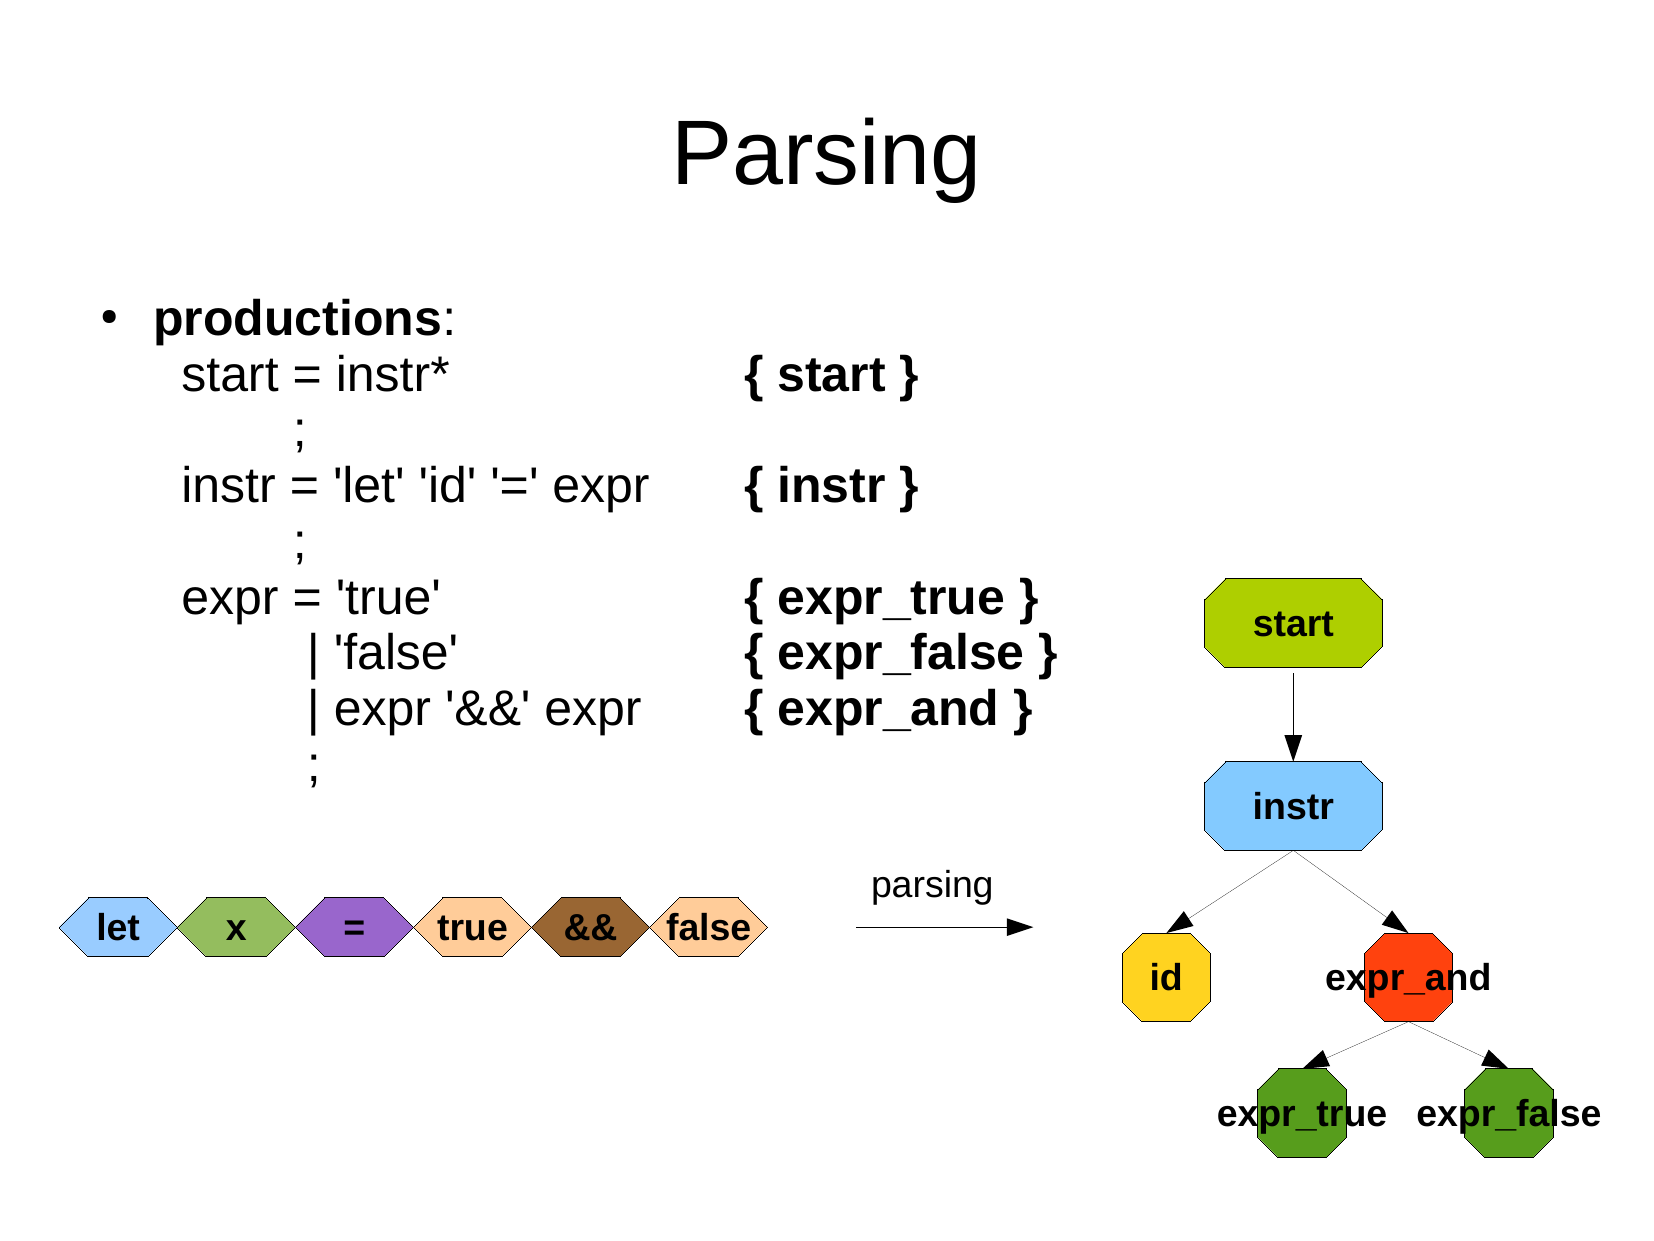

# Parsing
productions:
 start = instr*				{ start }
 ;
 instr = 'let' 'id' '=' expr		{ instr }
 ;
 expr = 'true'					{ expr_true }
 | 'false'				{ expr_false }
 | expr '&&' expr		{ expr_and }
 ;
start
instr
parsing
let
x
=
true
&&
false
id
expr_and
expr_true
expr_false